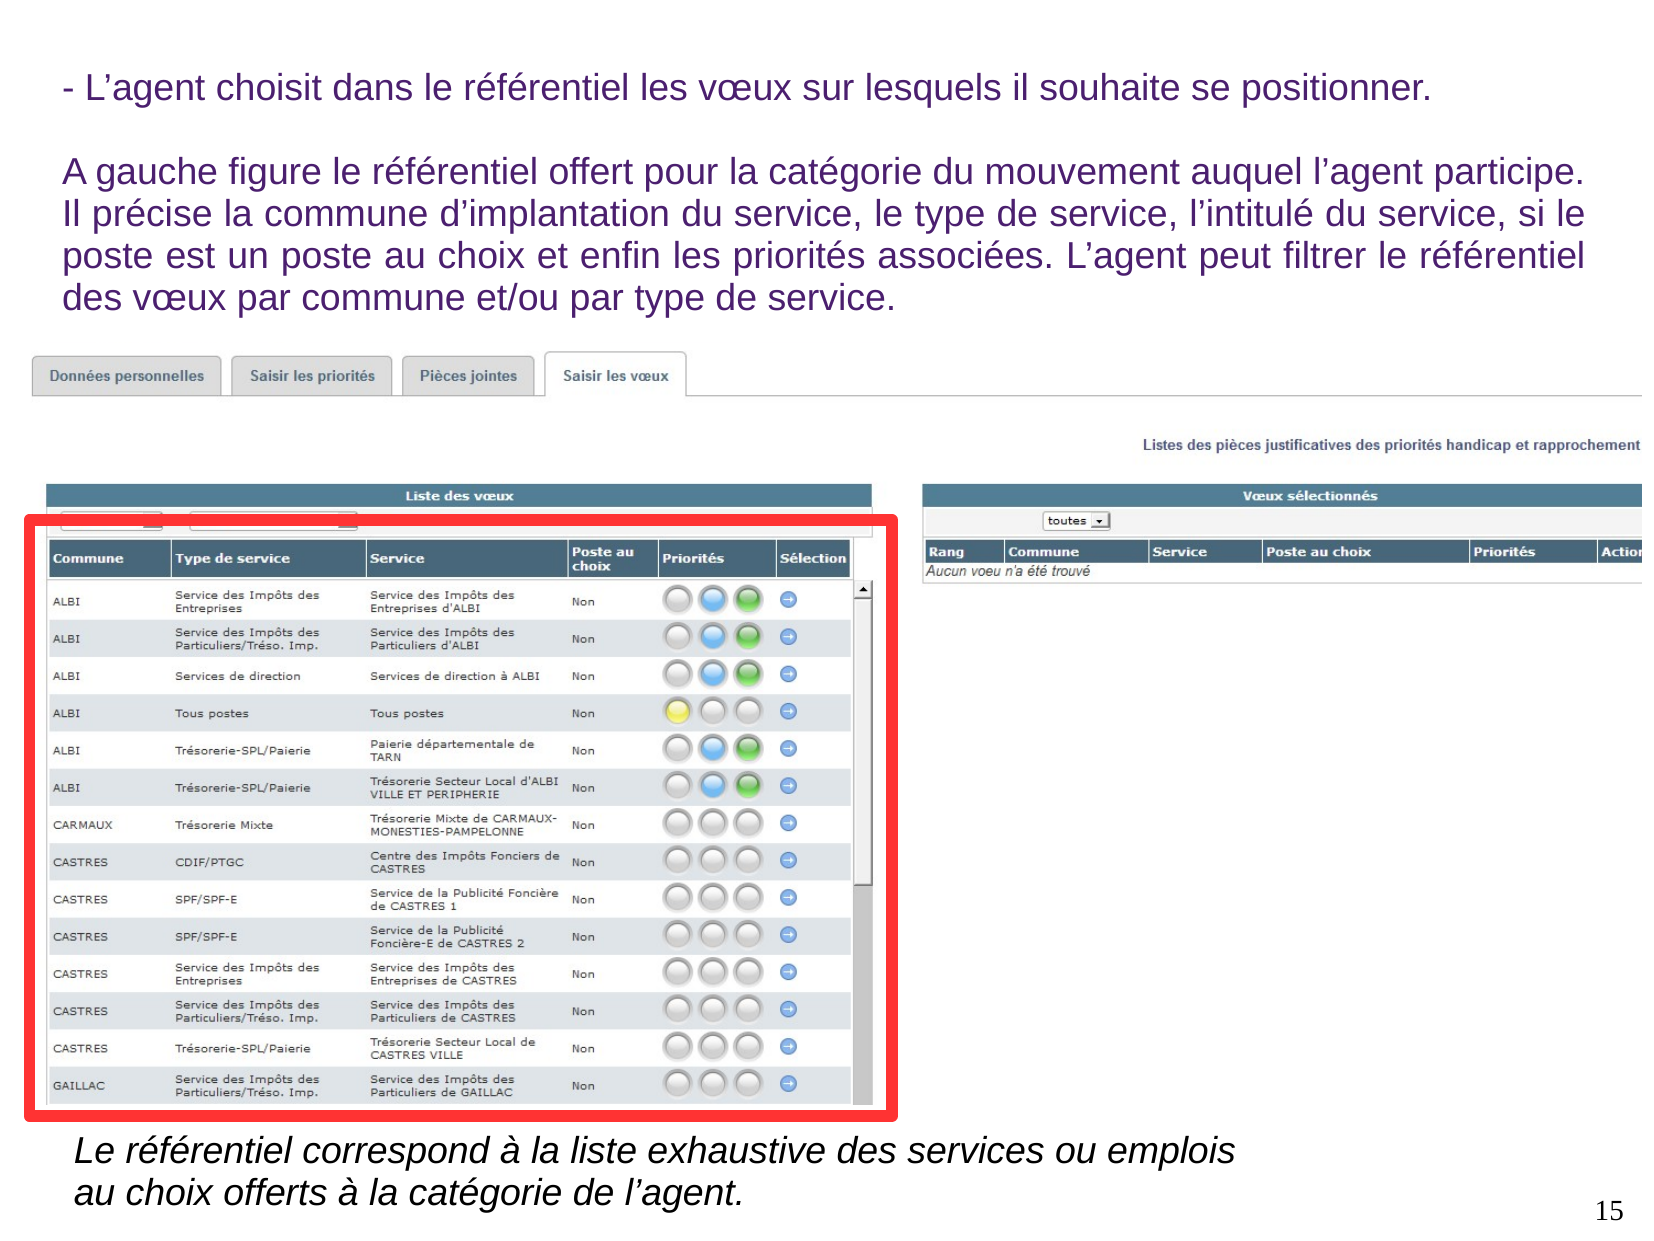

- L’agent choisit dans le référentiel les vœux sur lesquels il souhaite se positionner.
A gauche figure le référentiel offert pour la catégorie du mouvement auquel l’agent participe.
Il précise la commune d’implantation du service, le type de service, l’intitulé du service, si le poste est un poste au choix et enfin les priorités associées. L’agent peut filtrer le référentiel des vœux par commune et/ou par type de service.
Le référentiel correspond à la liste exhaustive des services ou emplois au choix offerts à la catégorie de l’agent.
15